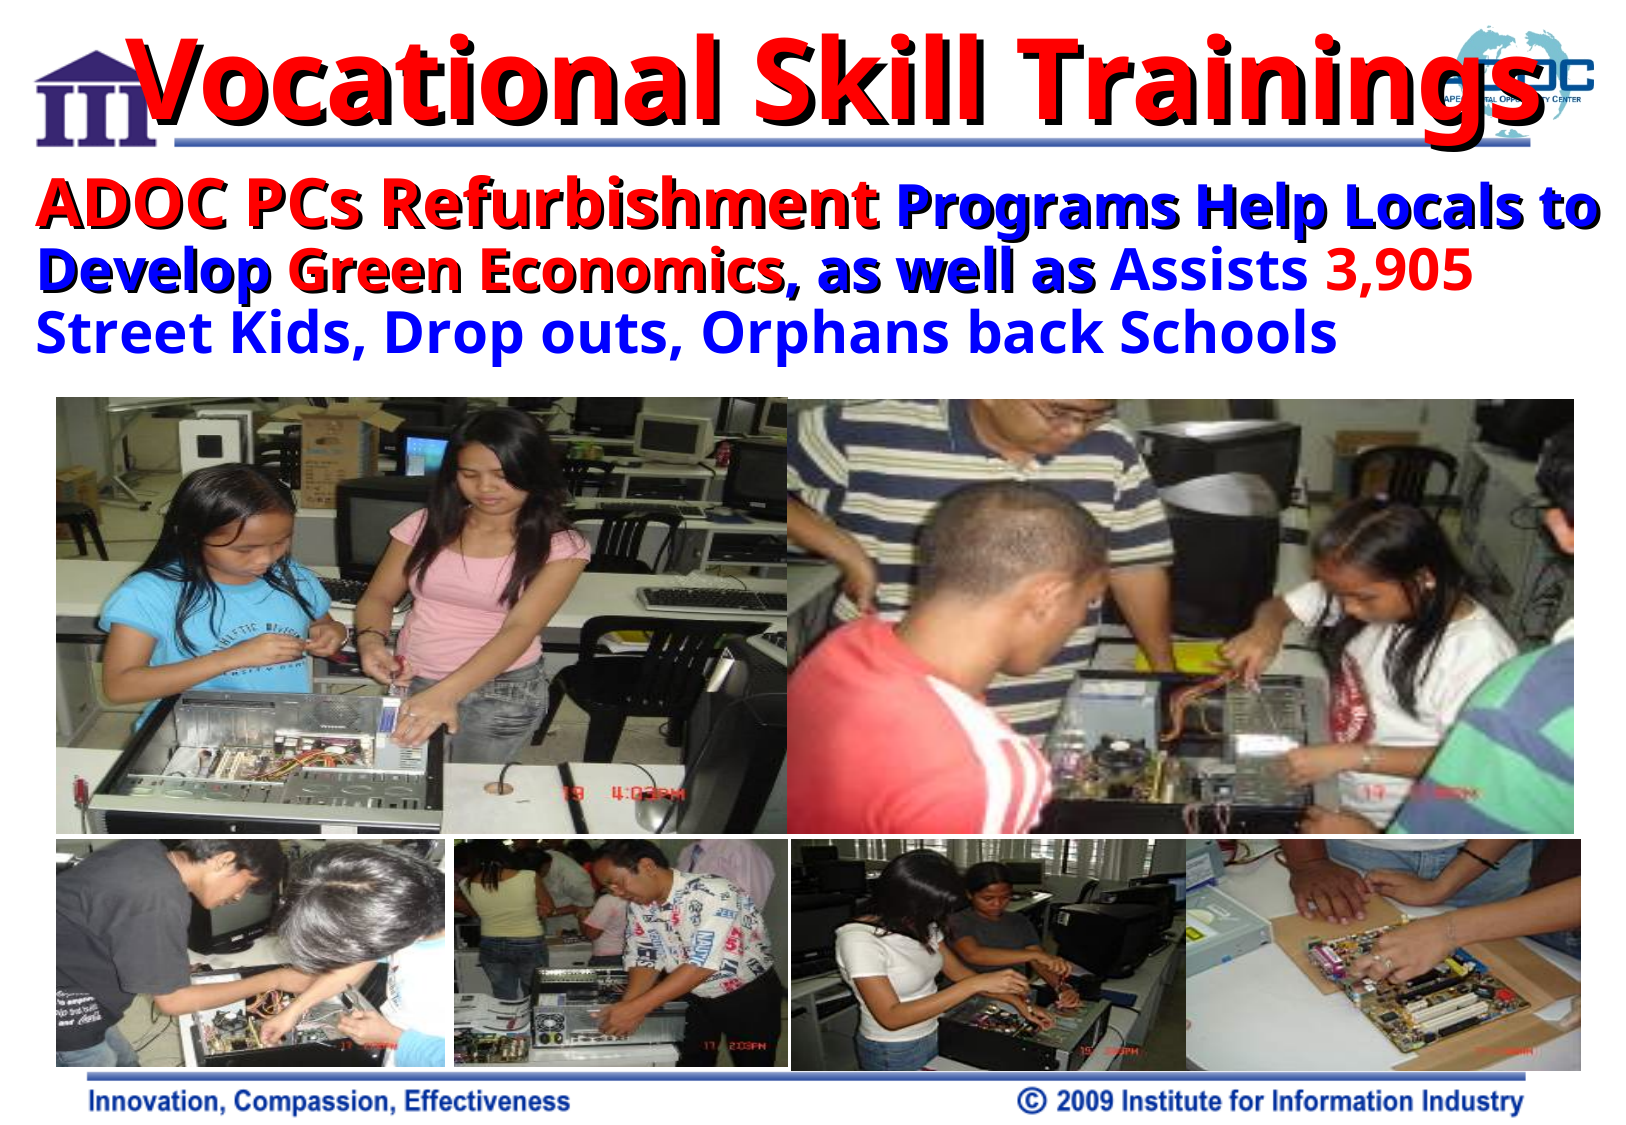

# Vocational Skill Trainings
ADOC PCs Refurbishment Programs Help Locals to Develop Green Economics, as well as Assists 3,905 Street Kids, Drop outs, Orphans back Schools